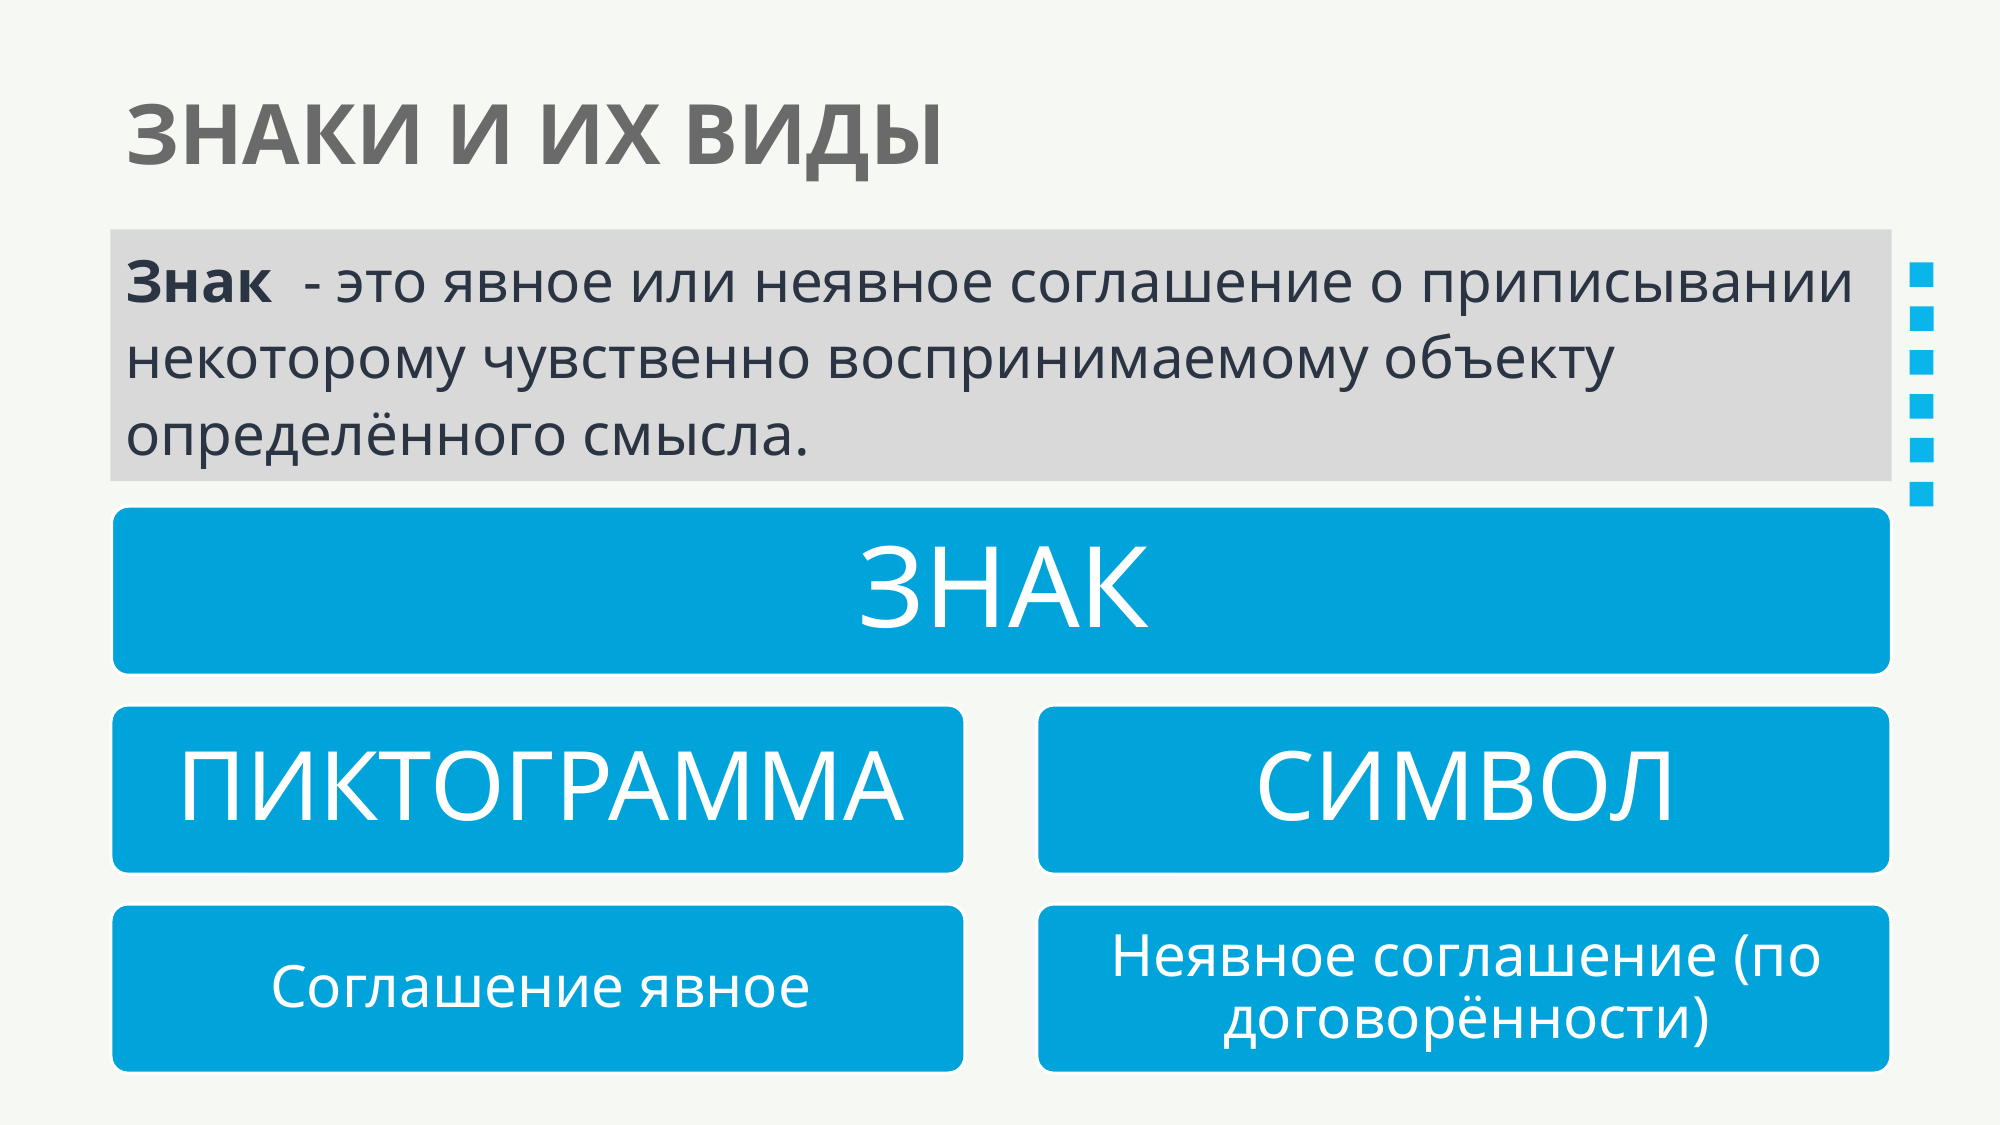

# ЗНАКИ И ИХ ВИДЫ
Знак - это явное или неявное соглашение о приписывании некоторому чувственно воспринимаемому объекту определённого смысла.
ЗНАК
ПИКТОГРАММА
СИМВОЛ
Соглашение явное
Неявное соглашение (по договорённости)